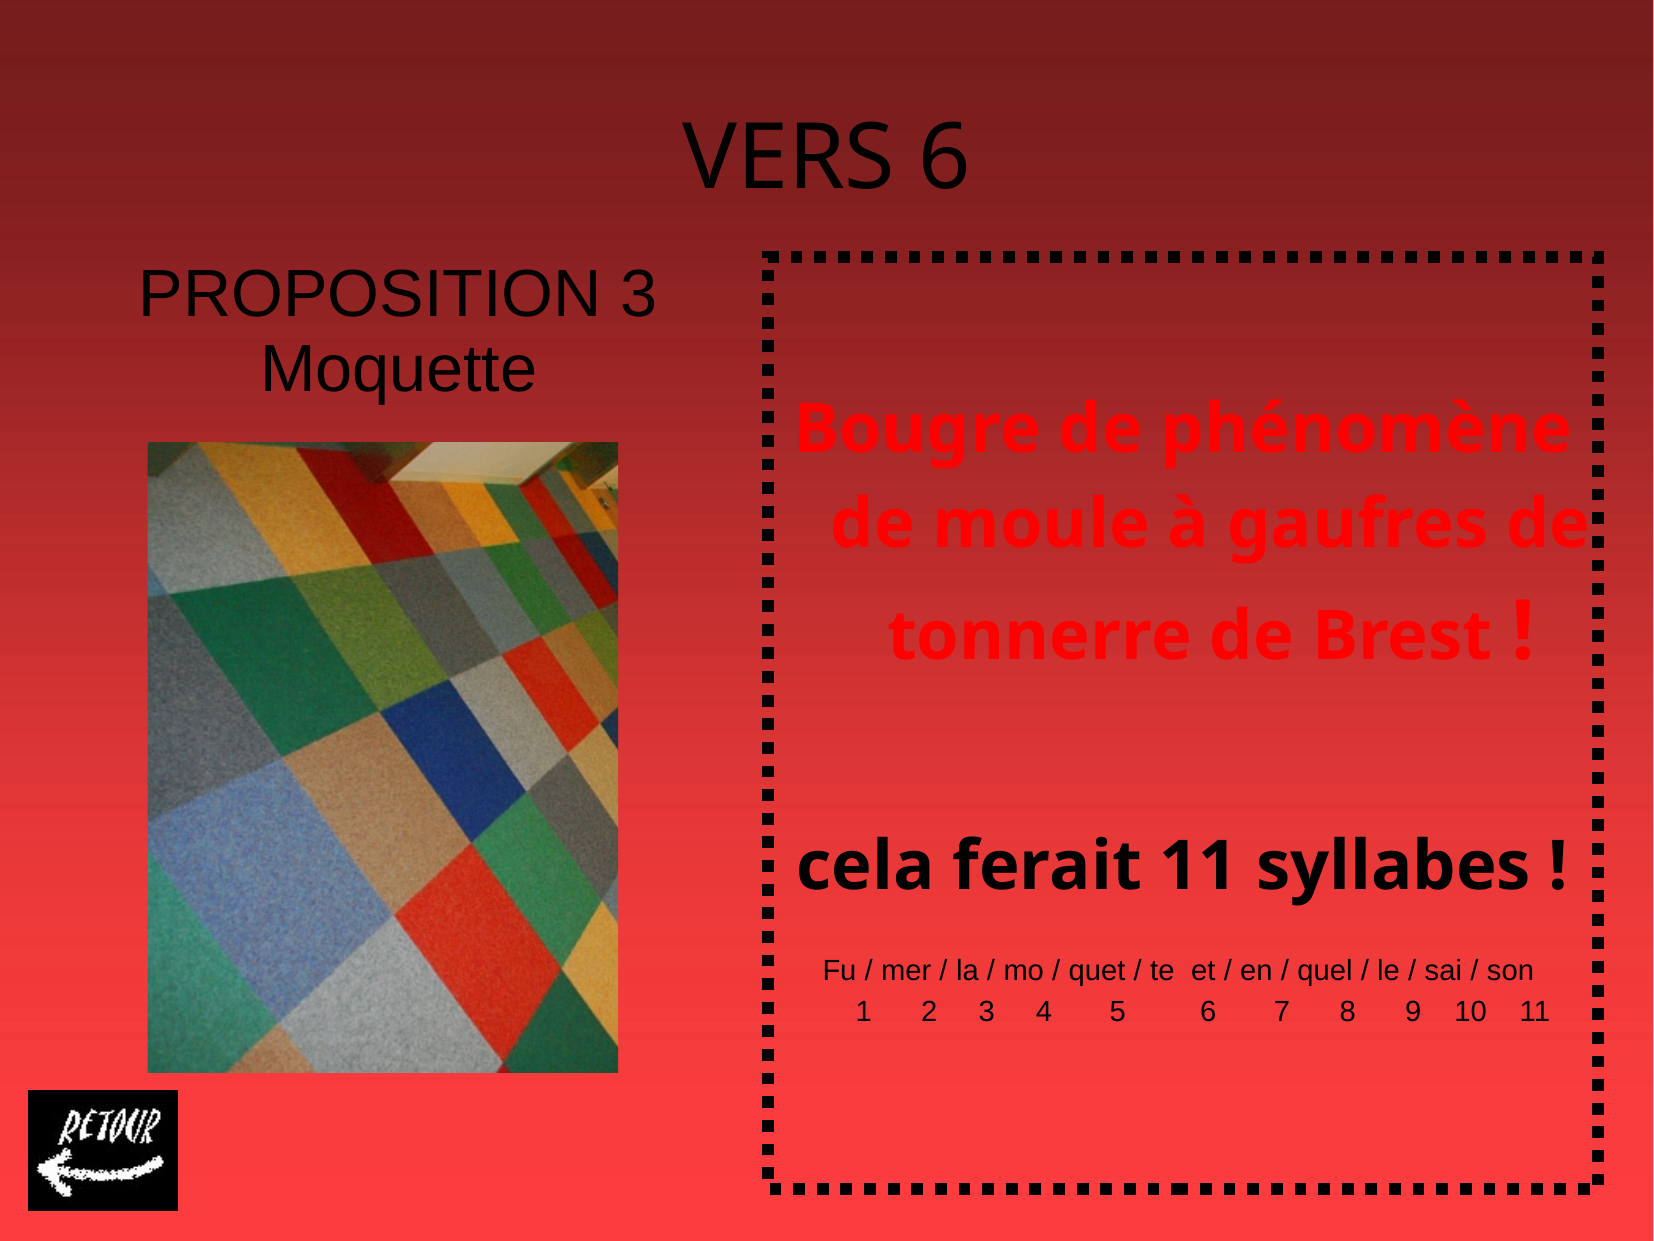

VERS 6
PROPOSITION 3
Moquette
# Bougre de phénomène de moule à gaufres de tonnerre de Brest !
cela ferait 11 syllabes !
Fu / mer / la / mo / quet / te et / en / quel / le / sai / son
 1 2 3 4 5 6 7 8 9 10 11